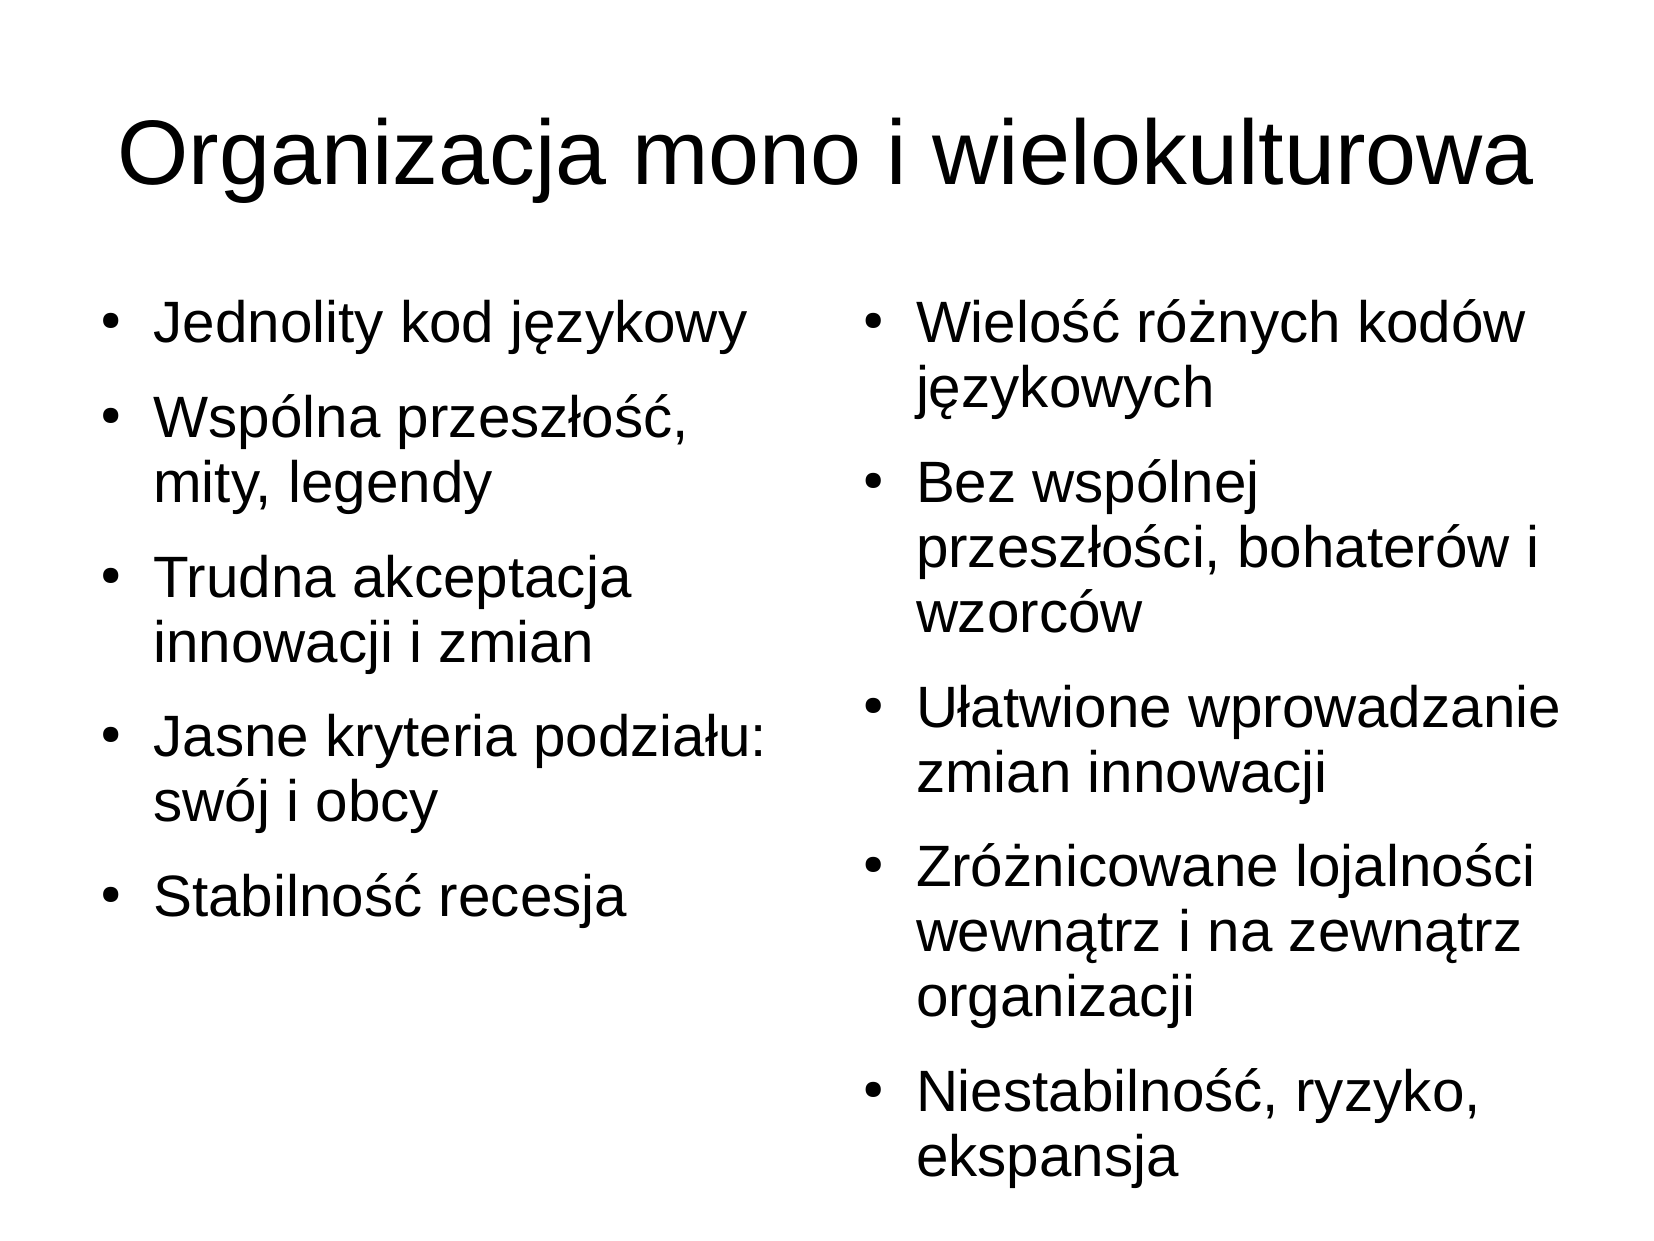

# Organizacja mono i wielokulturowa
Jednolity kod językowy
Wspólna przeszłość, mity, legendy
Trudna akceptacja innowacji i zmian
Jasne kryteria podziału: swój i obcy
Stabilność recesja
Wielość różnych kodów językowych
Bez wspólnej przeszłości, bohaterów i wzorców
Ułatwione wprowadzanie zmian innowacji
Zróżnicowane lojalności wewnątrz i na zewnątrz organizacji
Niestabilność, ryzyko, ekspansja